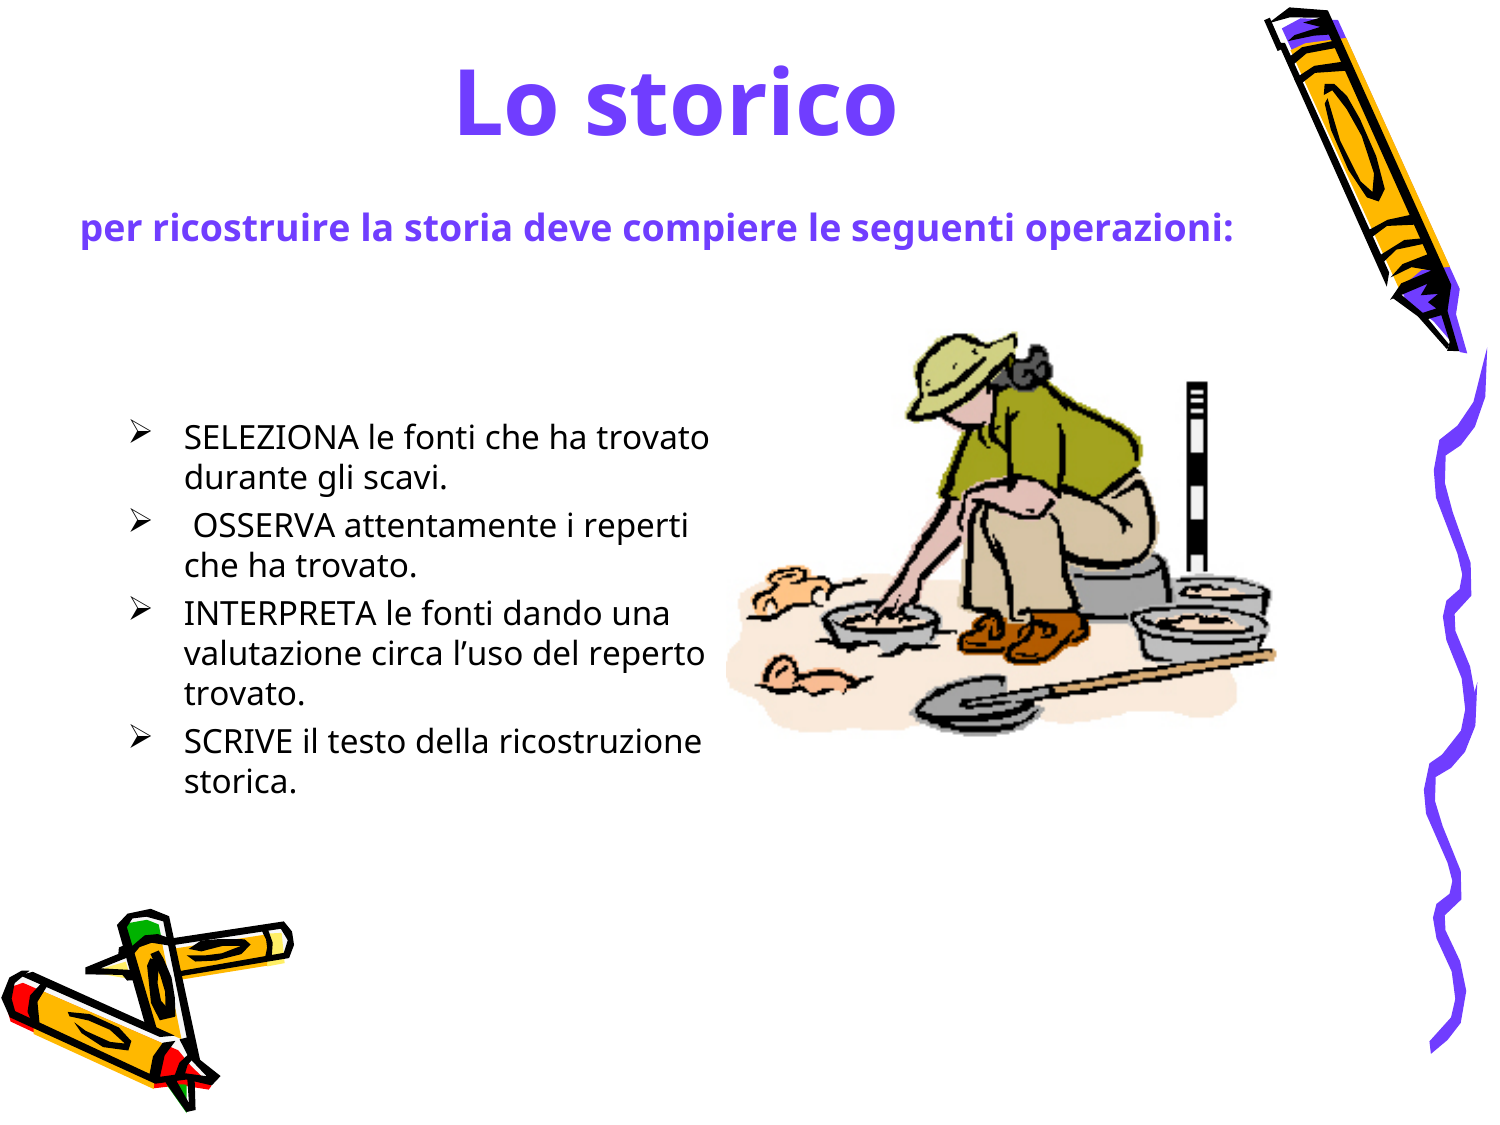

# Lo storico
per ricostruire la storia deve compiere le seguenti operazioni:
SELEZIONA le fonti che ha trovato durante gli scavi.
 OSSERVA attentamente i reperti che ha trovato.
INTERPRETA le fonti dando una valutazione circa l’uso del reperto trovato.
SCRIVE il testo della ricostruzione storica.